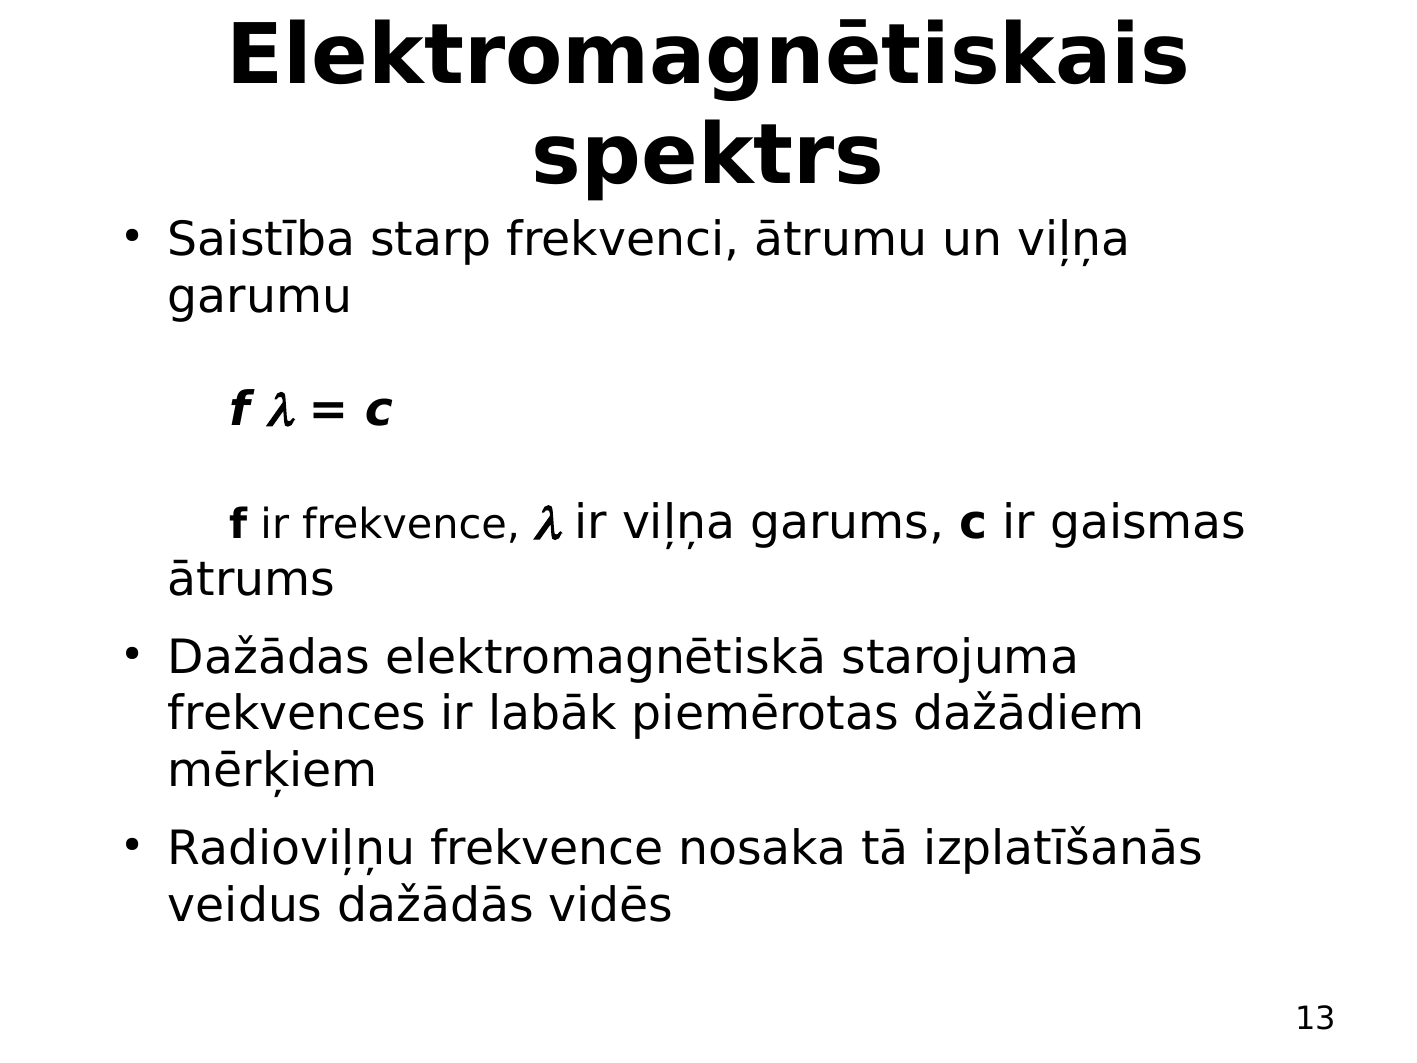

# Elektromagnētiskais spektrs
Saistība starp frekvenci, ātrumu un viļņa garumu
		f  = c
	f ir frekvence,  ir viļņa garums, c ir gaismas ātrums
Dažādas elektromagnētiskā starojuma frekvences ir labāk piemērotas dažādiem mērķiem
Radioviļņu frekvence nosaka tā izplatīšanās veidus dažādās vidēs